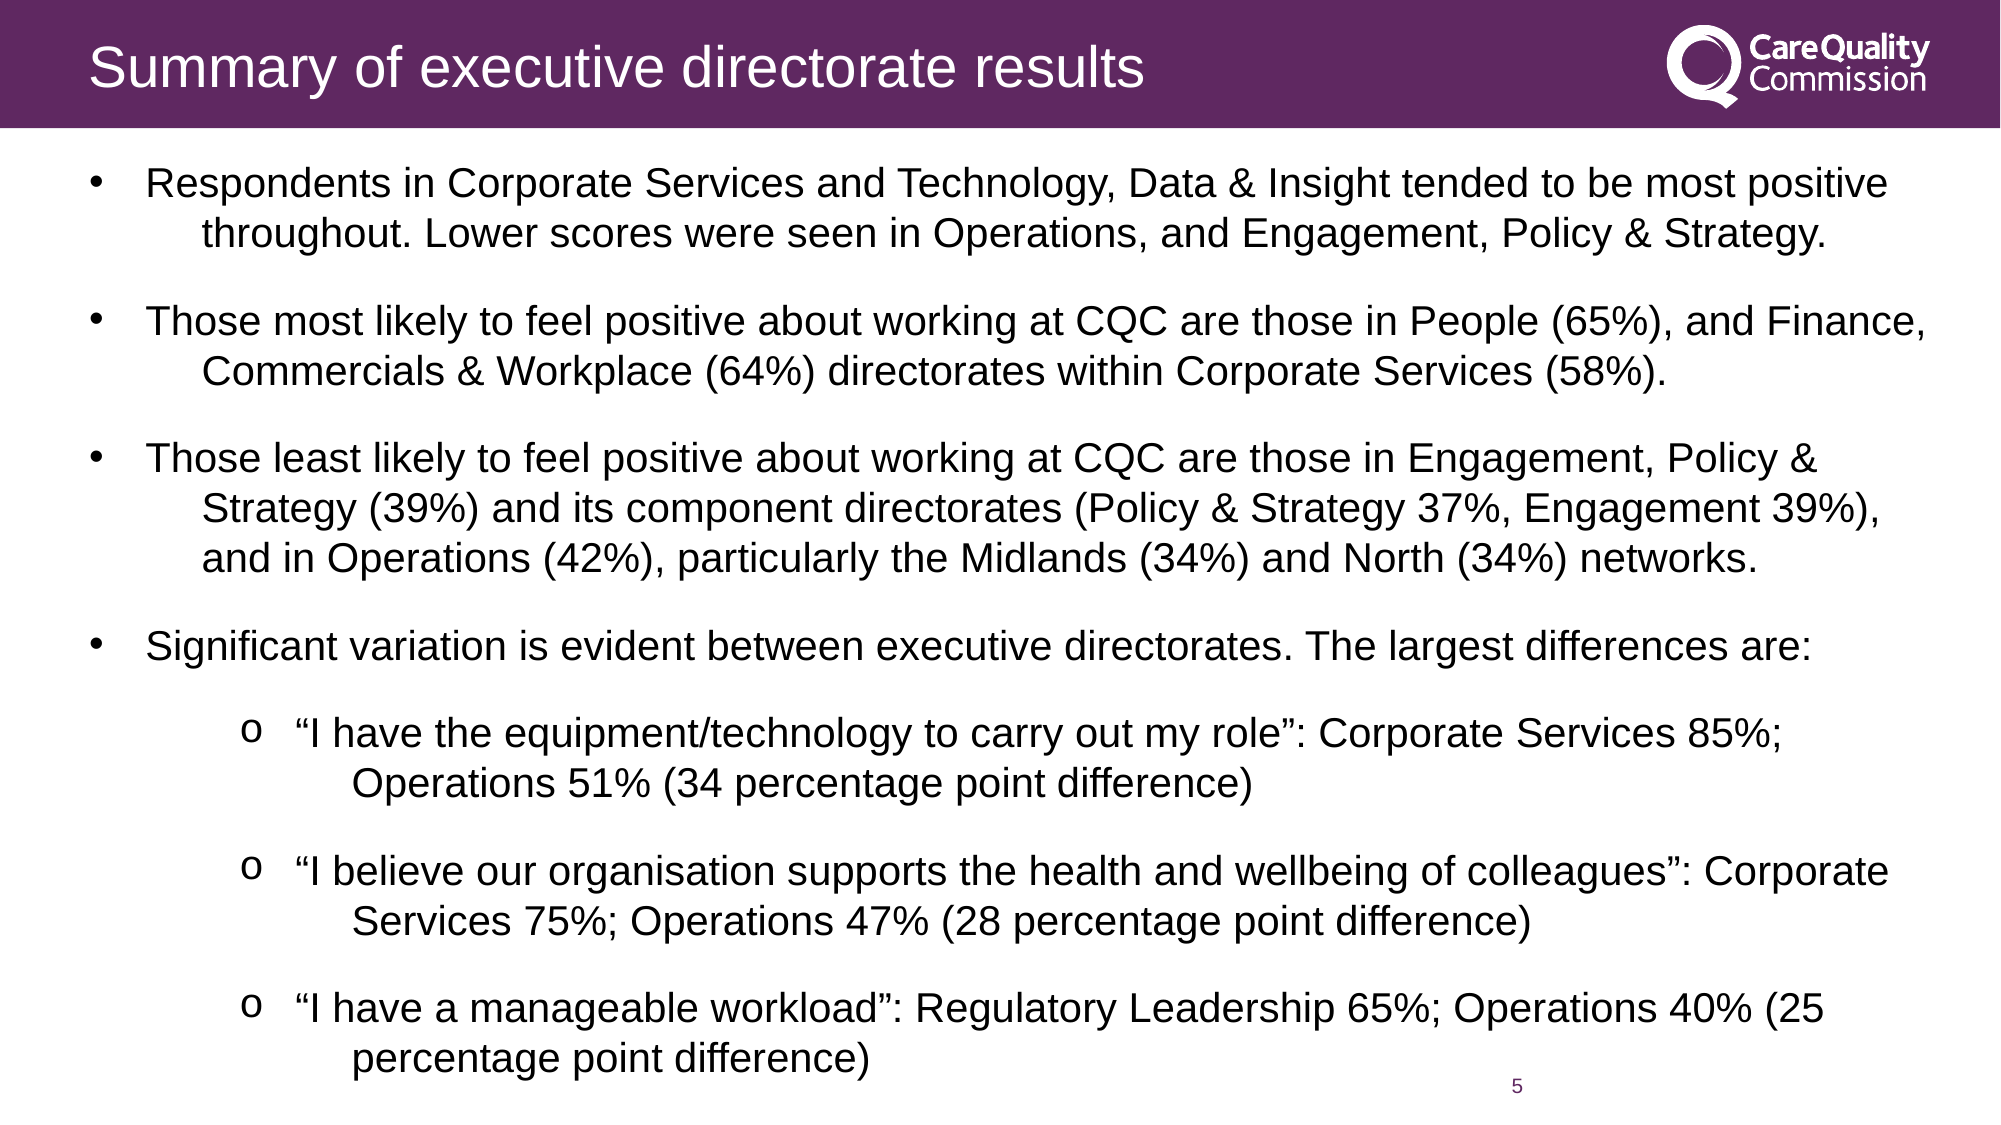

# Summary of executive directorate results
Respondents in Corporate Services and Technology, Data & Insight tended to be most positive throughout. Lower scores were seen in Operations, and Engagement, Policy & Strategy.
Those most likely to feel positive about working at CQC are those in People (65%), and Finance, Commercials & Workplace (64%) directorates within Corporate Services (58%).
Those least likely to feel positive about working at CQC are those in Engagement, Policy & Strategy (39%) and its component directorates (Policy & Strategy 37%, Engagement 39%), and in Operations (42%), particularly the Midlands (34%) and North (34%) networks.
Significant variation is evident between executive directorates. The largest differences are:
“I have the equipment/technology to carry out my role”: Corporate Services 85%; Operations 51% (34 percentage point difference)
“I believe our organisation supports the health and wellbeing of colleagues”: Corporate Services 75%; Operations 47% (28 percentage point difference)
“I have a manageable workload”: Regulatory Leadership 65%; Operations 40% (25 percentage point difference)